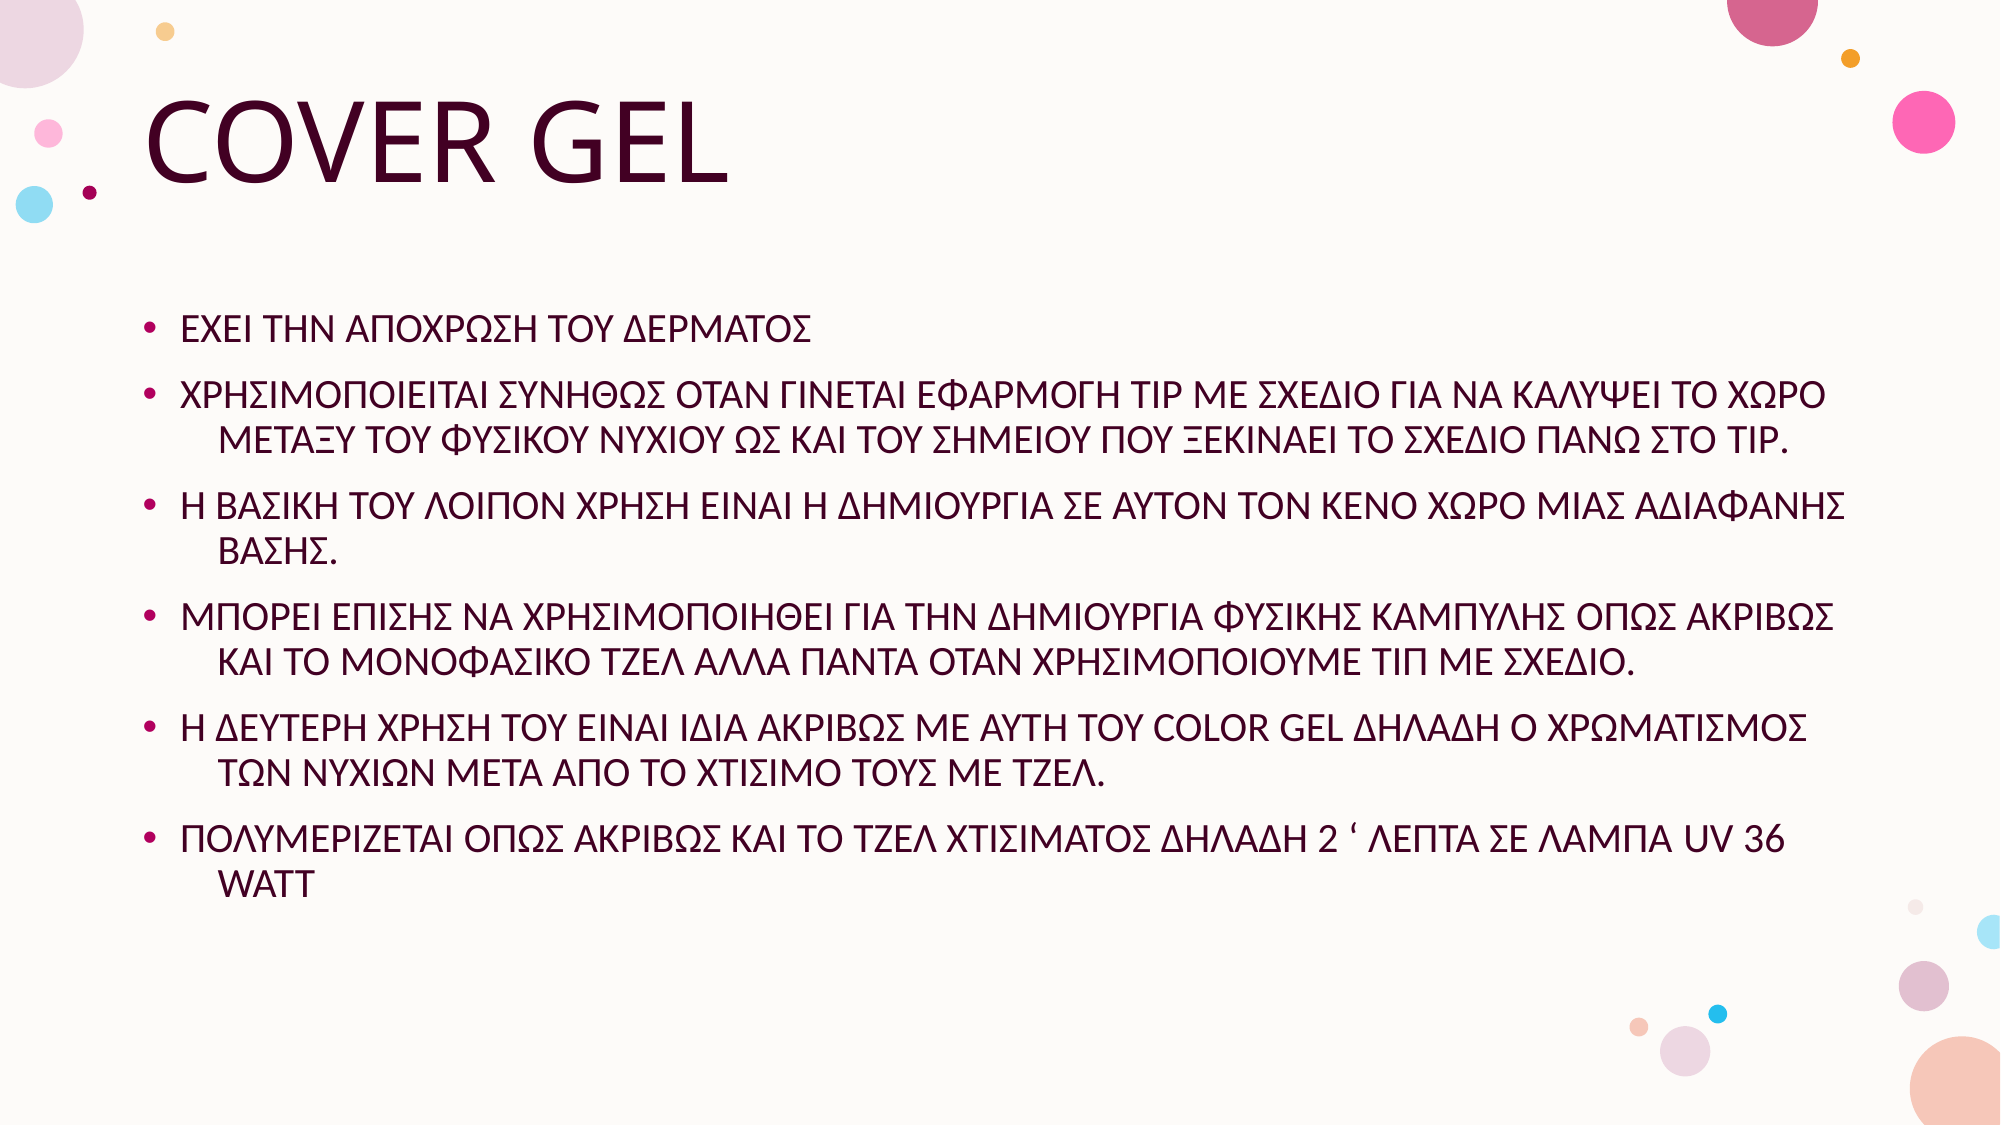

# COVER GEL
ΕΧΕΙ ΤΗΝ ΑΠΟΧΡΩΣΗ ΤΟΥ ΔΕΡΜΑΤΟΣ
ΧΡΗΣΙΜΟΠΟΙΕΙΤΑΙ ΣΥΝΗΘΩΣ ΌΤΑΝ ΓΙΝΕΤΑΙ ΕΦΑΡΜΟΓΗ TIP ΜΕ ΣΧΕΔΙΟ ΓΙΑ ΝΑ ΚΑΛΥΨΕΙ ΤΟ ΧΩΡΟ ΜΕΤΑΞΥ ΤΟΥ ΦΥΣΙΚΟΥ ΝΥΧΙΟΥ ΩΣ ΚΑΙ ΤΟΥ ΣΗΜΕΙΟΥ ΠΟΥ ΞΕΚΙΝΑΕΙ ΤΟ ΣΧΕΔΙΟ ΠΑΝΩ ΣΤΟ TIP.
Η ΒΑΣΙΚΗ ΤΟΥ ΛΟΙΠΟΝ ΧΡΗΣΗ ΕΊΝΑΙ Η ΔΗΜΙΟΥΡΓΙΑ ΣΕ ΑΥΤΌΝ ΤΟΝ ΚΕΝΟ ΧΩΡΟ ΜΙΑΣ ΑΔΙΑΦΑΝΗΣ ΒΑΣΗΣ.
ΜΠΟΡΕΙ ΕΠΙΣΗΣ ΝΑ ΧΡΗΣΙΜΟΠΟΙΗΘΕΙ ΓΙΑ ΤΗΝ ΔΗΜΙΟΥΡΓΙΑ ΦΥΣΙΚΗΣ ΚΑΜΠΥΛΗΣ ΌΠΩΣ ΑΚΡΙΒΩΣ ΚΑΙ ΤΟ ΜΟΝΟΦΑΣΙΚΟ ΤΖΕΛ ΑΛΛΑ ΠΑΝΤΑ ΌΤΑΝ ΧΡΗΣΙΜΟΠΟΙΟΥΜΕ ΤΙΠ ΜΕ ΣΧΕΔΙΟ.
Η ΔΕΥΤΕΡΗ ΧΡΗΣΗ ΤΟΥ ΕΊΝΑΙ ΙΔΙΑ ΑΚΡΙΒΩΣ ΜΕ ΑΥΤΉ ΤΟΥ COLOR GEL ΔΗΛΑΔΗ Ο ΧΡΩΜΑΤΙΣΜΟΣ ΤΩΝ ΝΥΧΙΩΝ ΜΕΤΑ ΑΠΌ ΤΟ ΧΤΙΣΙΜΟ ΤΟΥΣ ΜΕ ΤΖΕΛ.
ΠΟΛΥΜΕΡΙΖΕΤΑΙ ΌΠΩΣ ΑΚΡΙΒΩΣ ΚΑΙ ΤΟ ΤΖΕΛ ΧΤΙΣΙΜΑΤΟΣ ΔΗΛΑΔΗ 2 ‘ ΛΕΠΤΑ ΣΕ ΛΑΜΠΑ UV 36 WATT